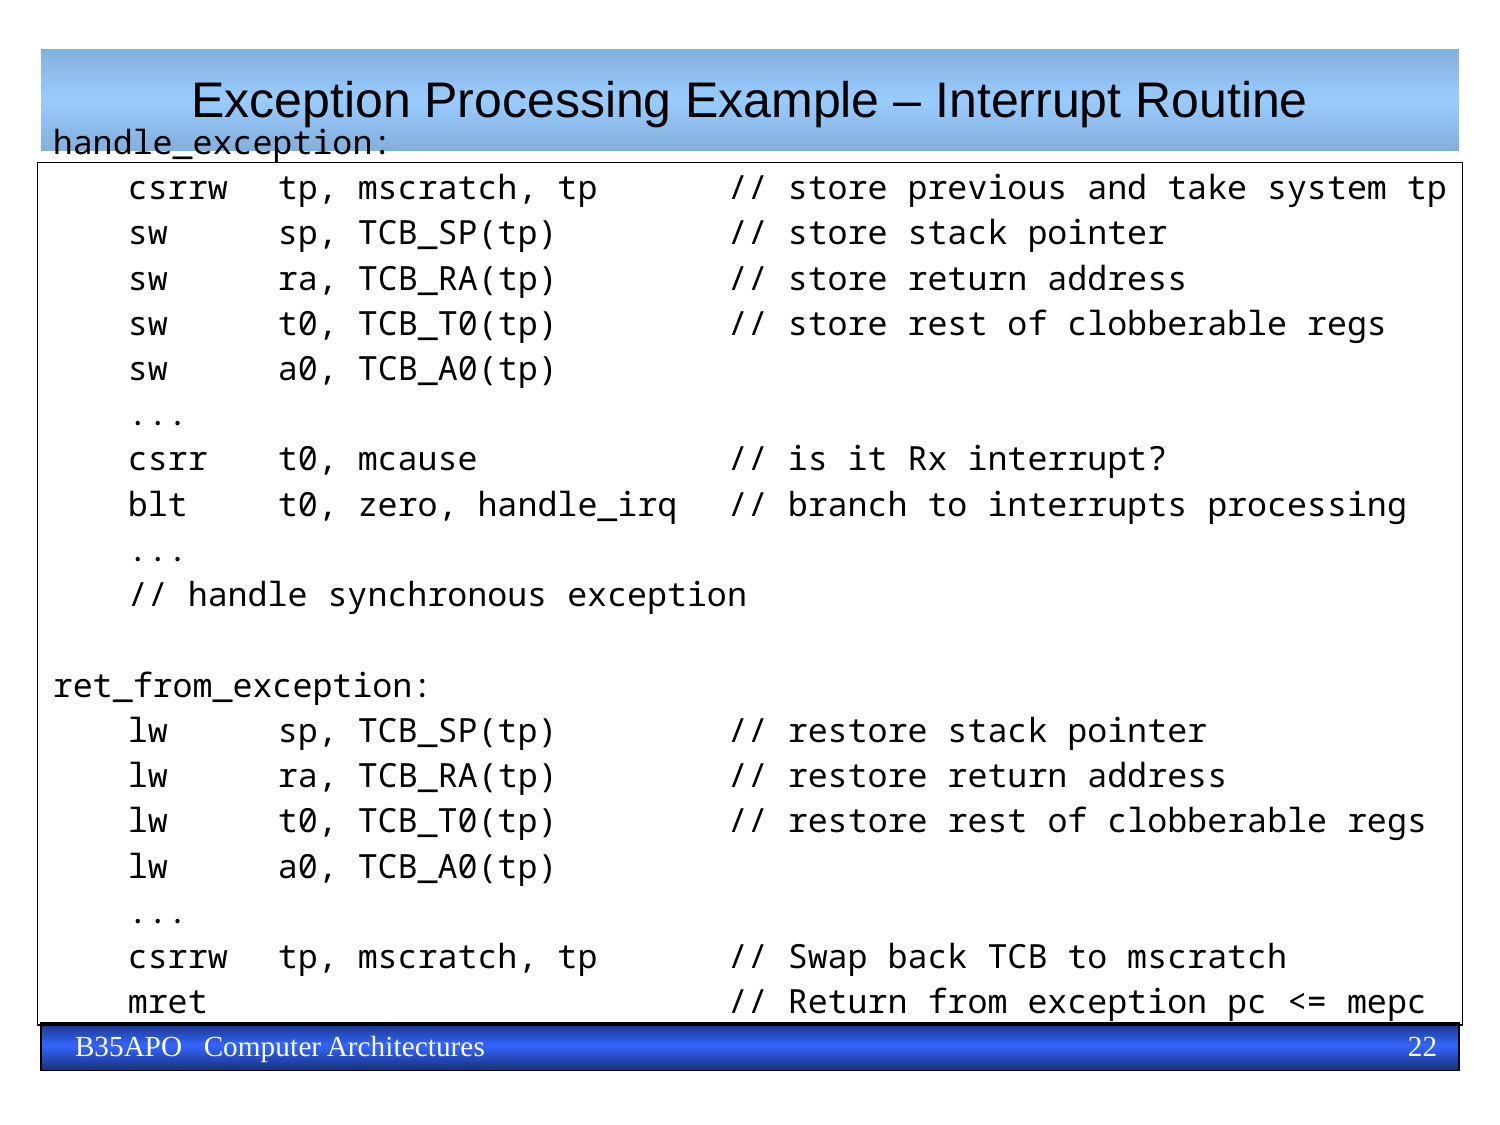

# Exception Processing Example – Interrupt Routine
handle_exception:
	csrrw	tp, mscratch, tp		// store previous and take system tp
	sw		sp, TCB_SP(tp)			// store stack pointer
	sw		ra, TCB_RA(tp)			// store return address
	sw		t0, TCB_T0(tp)			// store rest of clobberable regs
	sw		a0, TCB_A0(tp)
	...
	csrr	t0, mcause				// is it Rx interrupt?
	blt		t0, zero, handle_irq	// branch to interrupts processing
	...
	// handle synchronous exception
ret_from_exception:
	lw		sp, TCB_SP(tp)			// restore stack pointer
	lw		ra, TCB_RA(tp)			// restore return address
	lw		t0, TCB_T0(tp)			// restore rest of clobberable regs
	lw		a0, TCB_A0(tp)
	...
	csrrw	tp, mscratch, tp		// Swap back TCB to mscratch
	mret							// Return from exception pc <= mepc
B35APO Computer Architectures
22